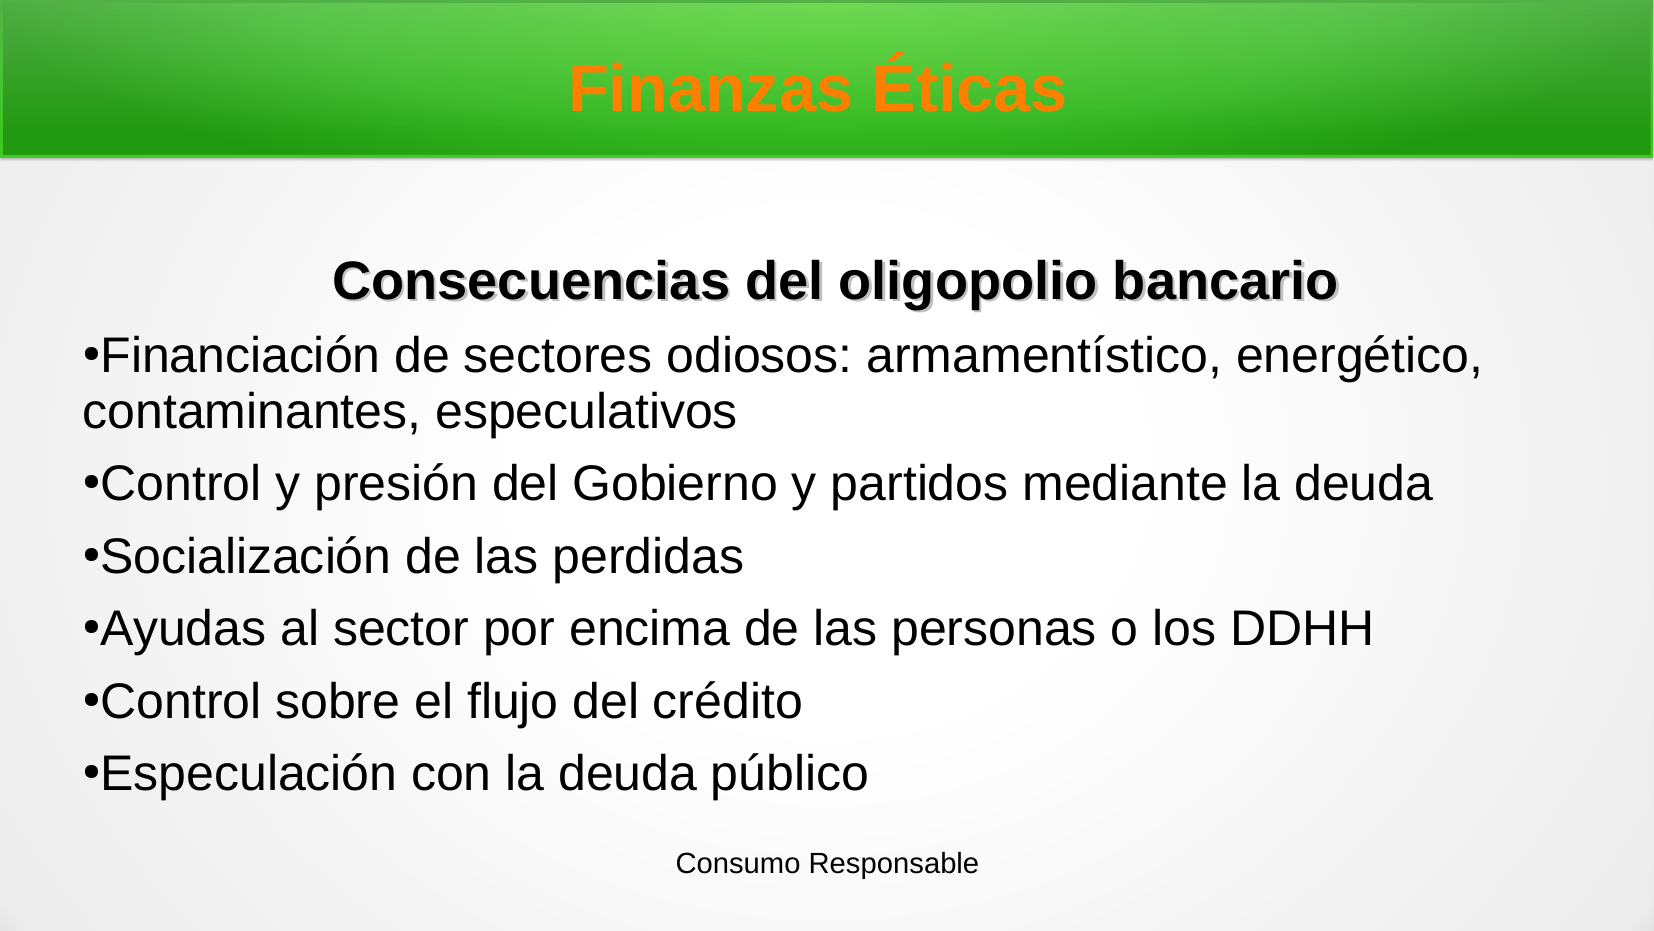

# Finanzas Éticas
Consecuencias del oligopolio bancario
Financiación de sectores odiosos: armamentístico, energético, contaminantes, especulativos
Control y presión del Gobierno y partidos mediante la deuda
Socialización de las perdidas
Ayudas al sector por encima de las personas o los DDHH
Control sobre el flujo del crédito
Especulación con la deuda público
Consumo Responsable